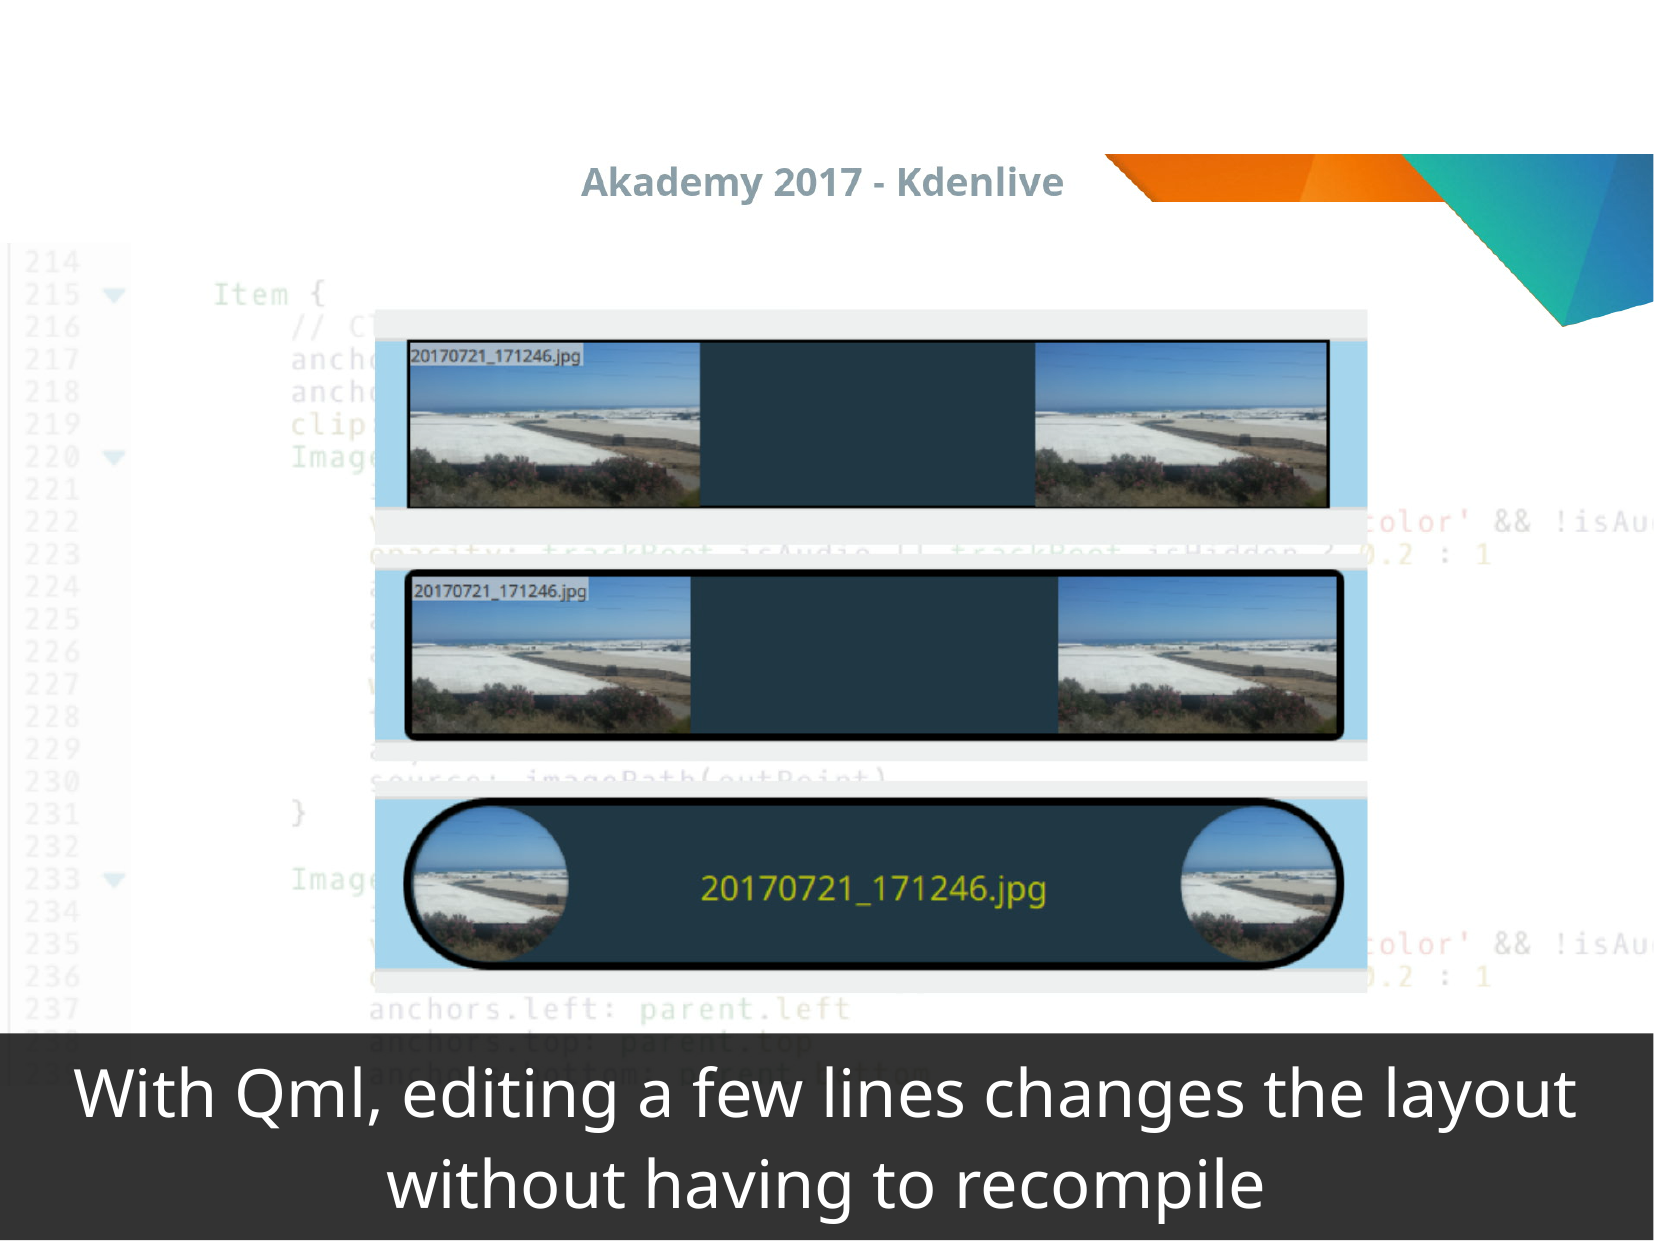

# With Qml, editing a few lines changes the layout without having to recompile